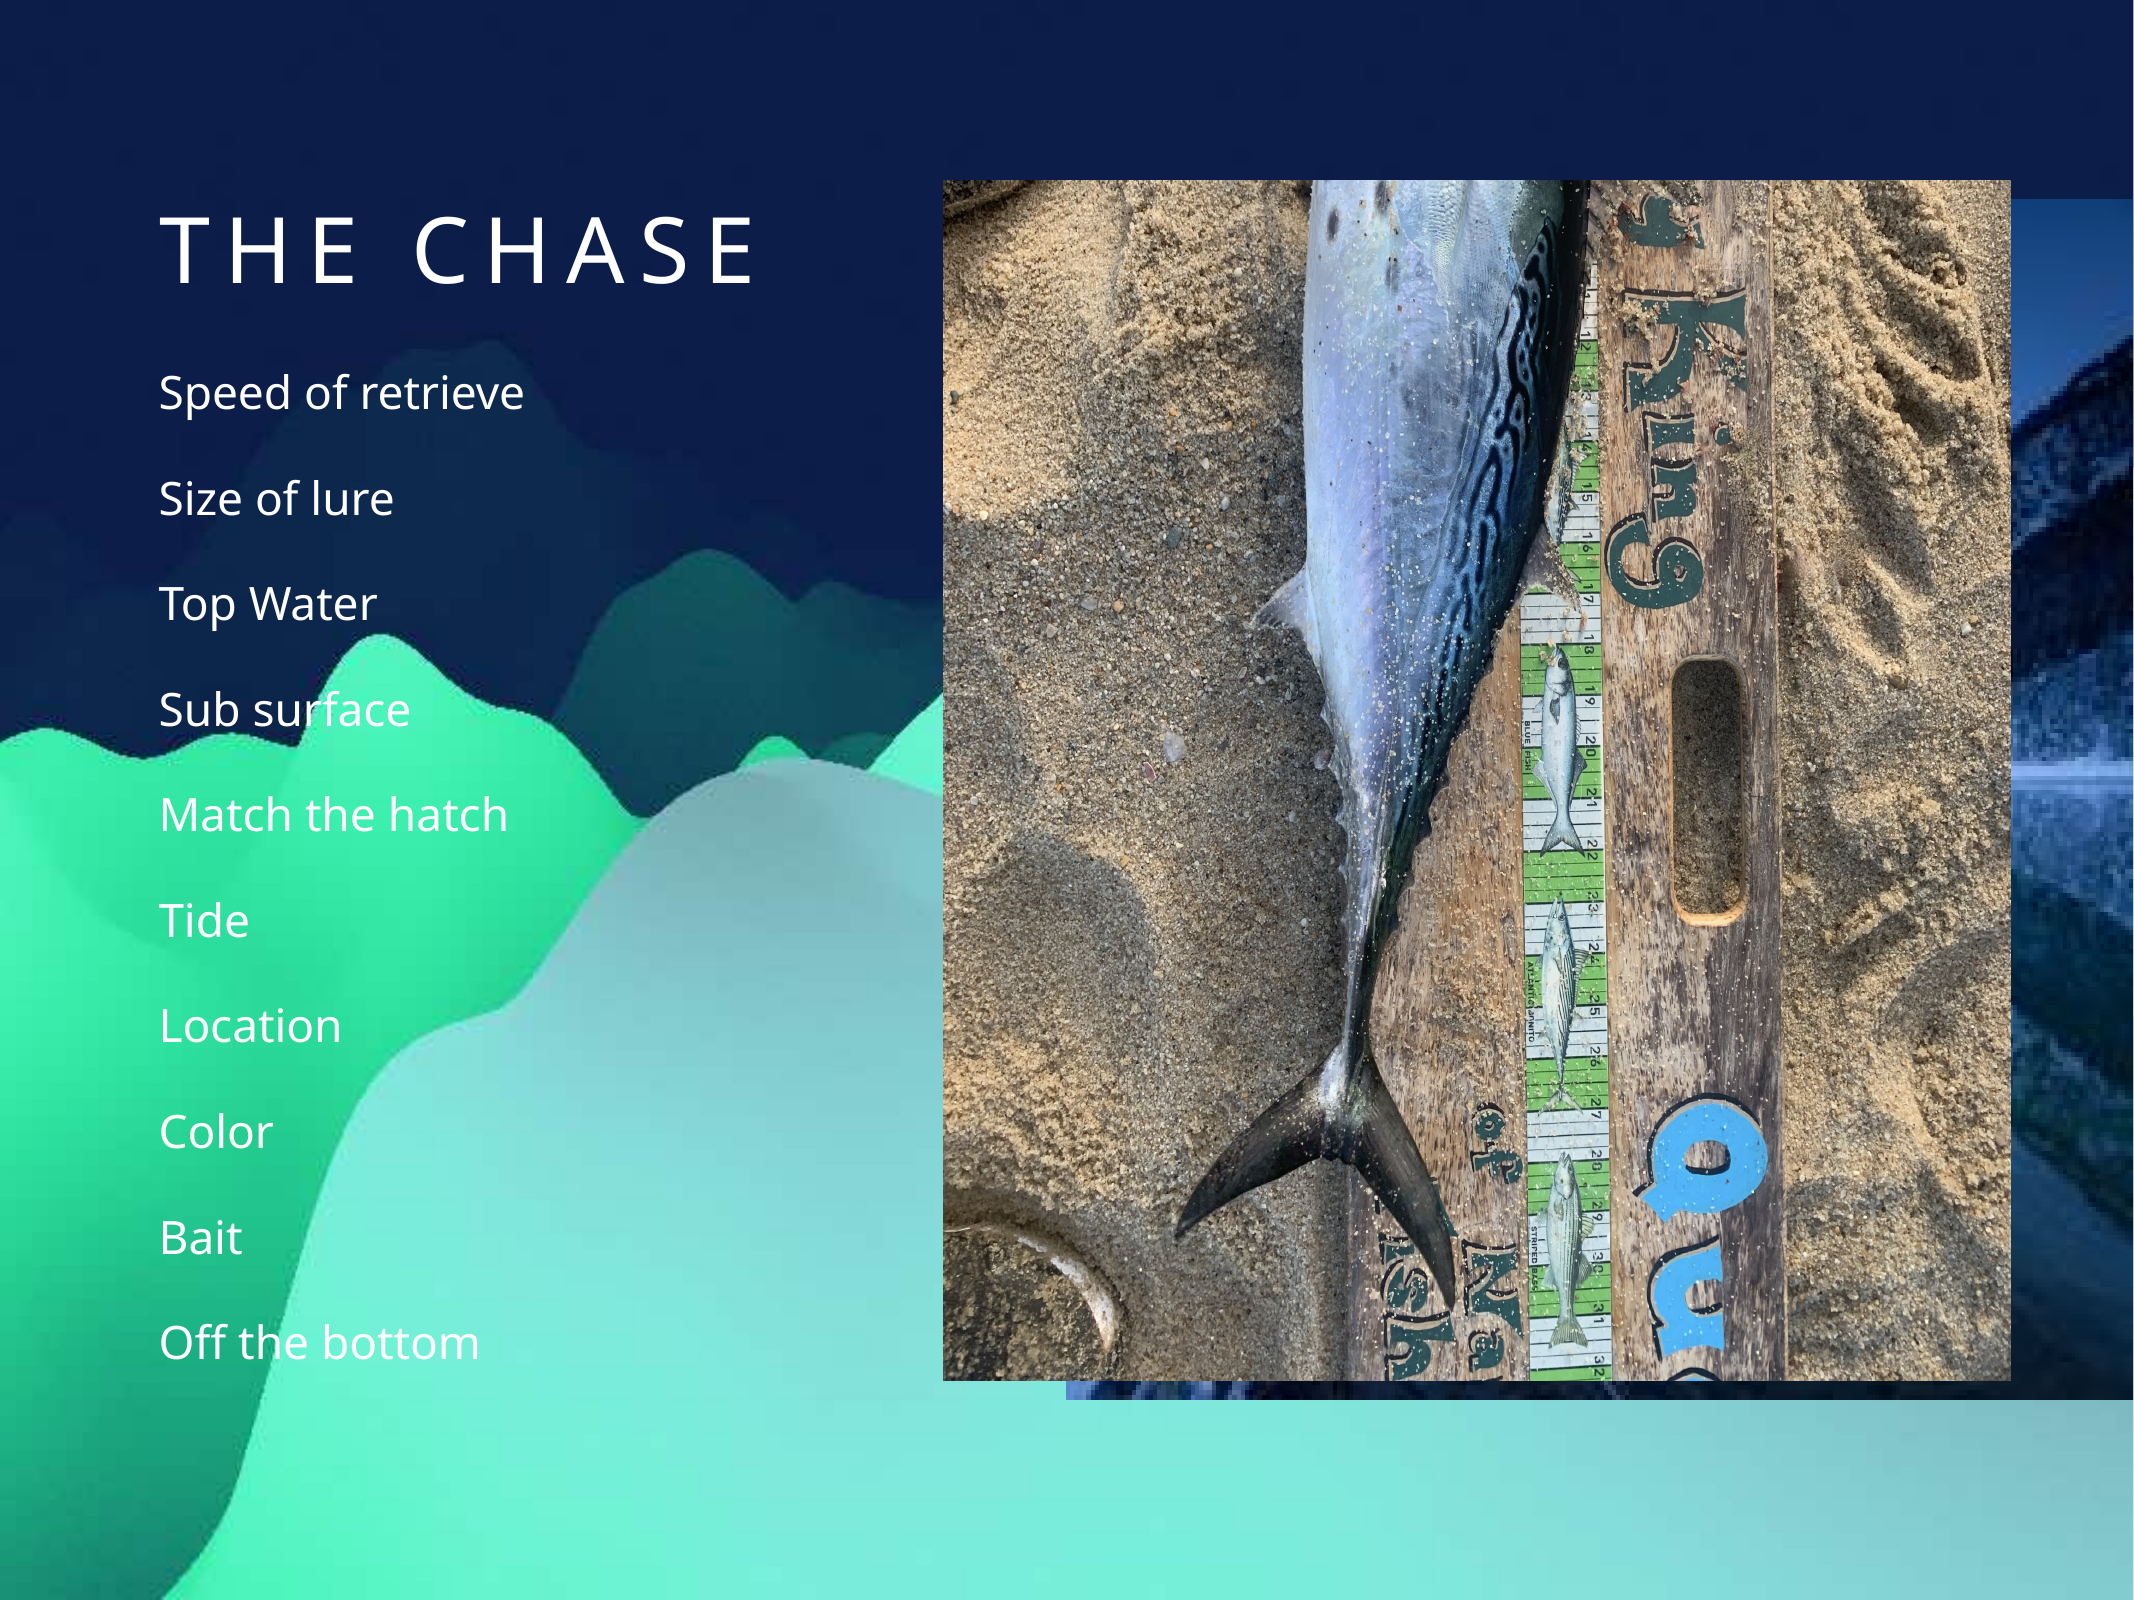

The Chase
Speed of retrieve
Size of lure
Top Water
Sub surface
Match the hatch
Tide
Location
Color
Bait
Off the bottom